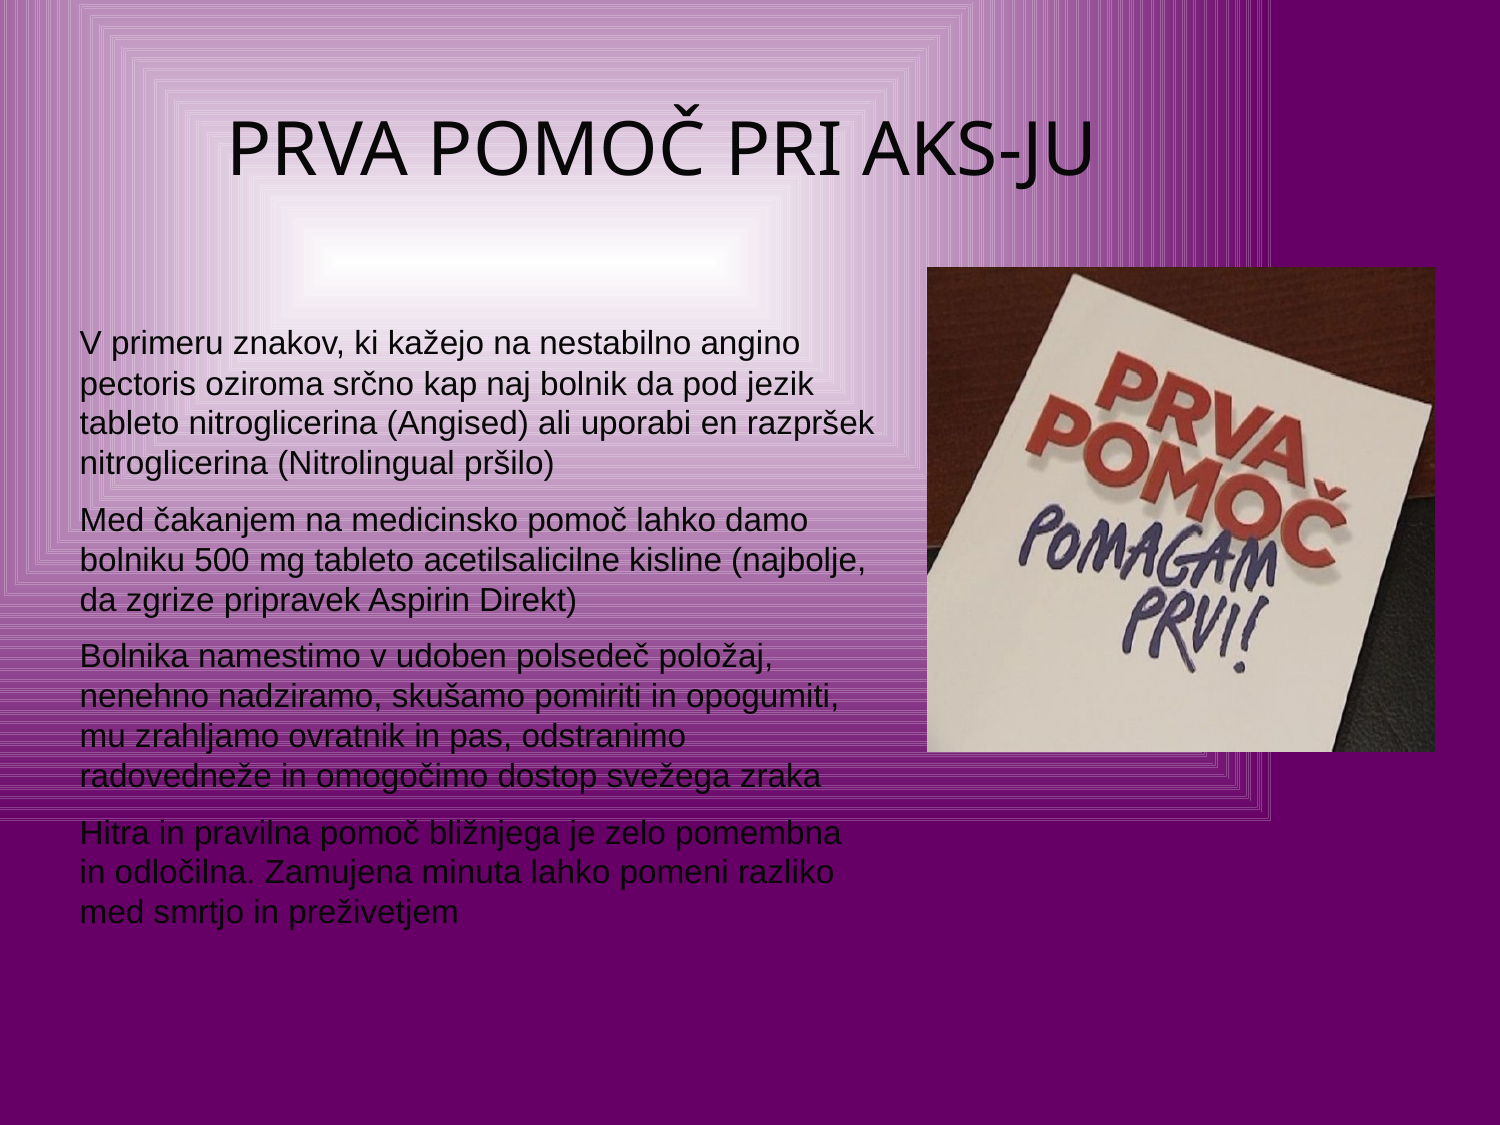

# PRVA POMOČ PRI AKS-JU
V primeru znakov, ki kažejo na nestabilno angino pectoris oziroma srčno kap naj bolnik da pod jezik tableto nitroglicerina (Angised) ali uporabi en razpršek nitroglicerina (Nitrolingual pršilo)
Med čakanjem na medicinsko pomoč lahko damo bolniku 500 mg tableto acetilsalicilne kisline (najbolje, da zgrize pripravek Aspirin Direkt)
Bolnika namestimo v udoben polsedeč položaj, nenehno nadziramo, skušamo pomiriti in opogumiti, mu zrahljamo ovratnik in pas, odstranimo radovedneže in omogočimo dostop svežega zraka
Hitra in pravilna pomoč bližnjega je zelo pomembna in odločilna. Zamujena minuta lahko pomeni razliko med smrtjo in preživetjem